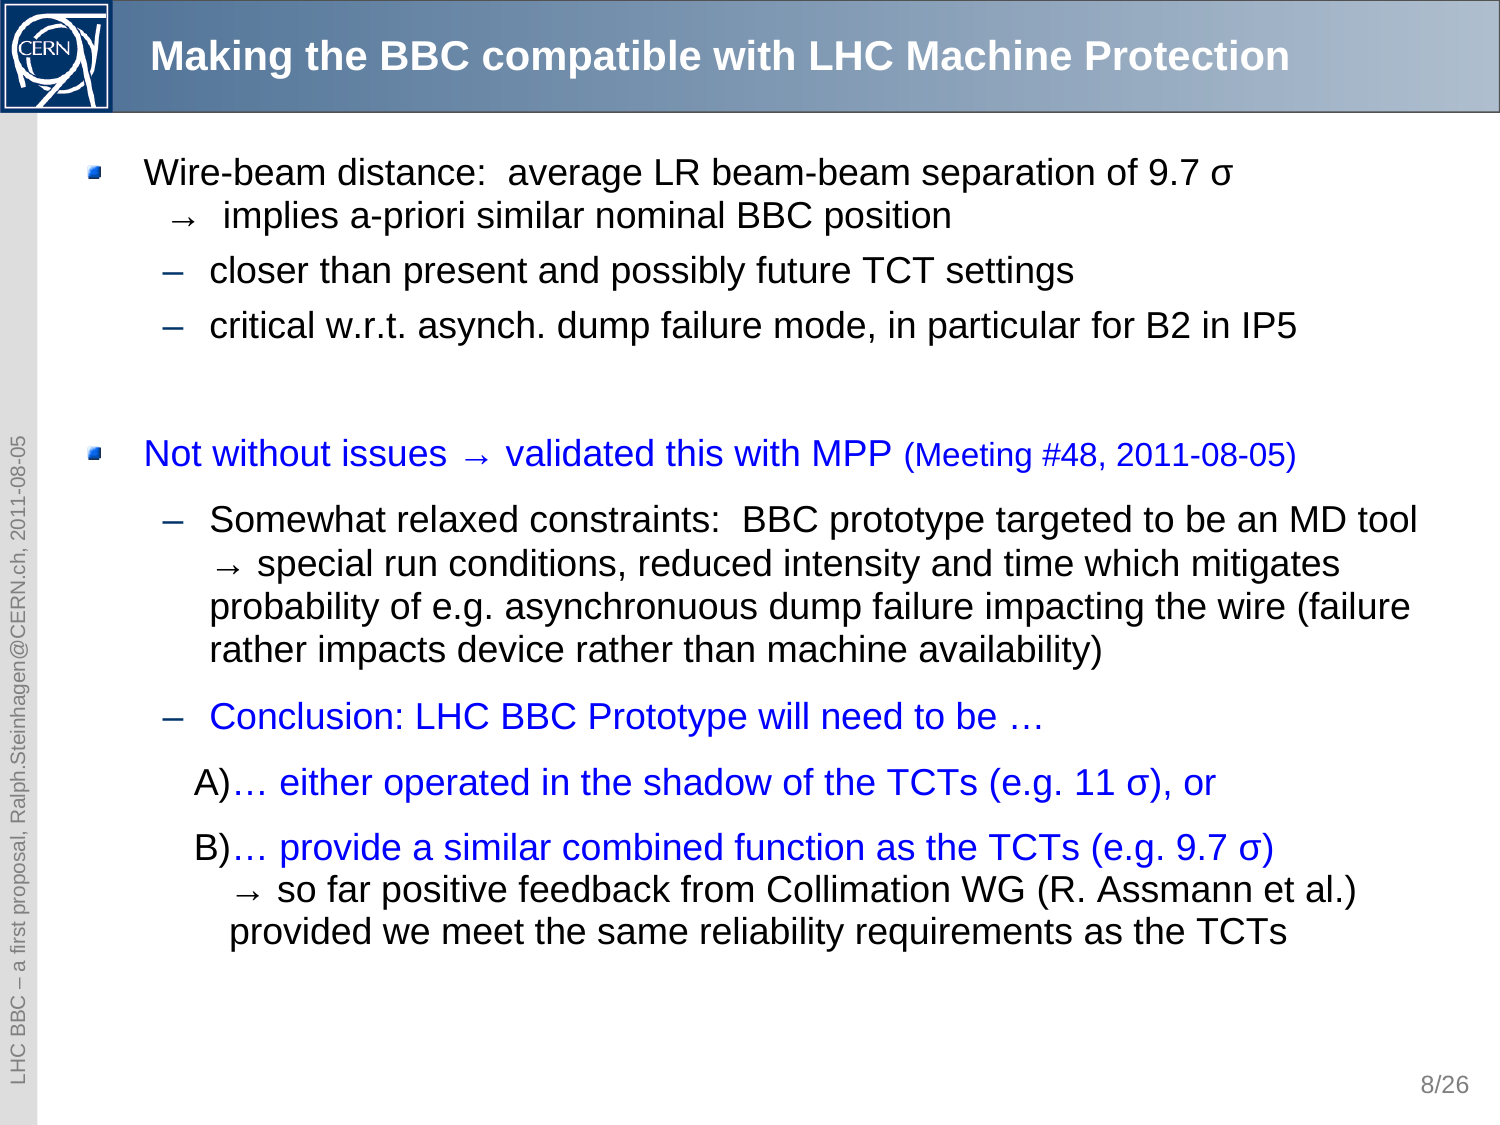

# Making the BBC compatible with LHC Machine Protection
Wire-beam distance: average LR beam-beam separation of 9.7 σ 		 → implies a-priori similar nominal BBC position
closer than present and possibly future TCT settings
critical w.r.t. asynch. dump failure mode, in particular for B2 in IP5
Not without issues → validated this with MPP (Meeting #48, 2011-08-05)
Somewhat relaxed constraints: BBC prototype targeted to be an MD tool → special run conditions, reduced intensity and time which mitigates probability of e.g. asynchronuous dump failure impacting the wire (failure rather impacts device rather than machine availability)
Conclusion: LHC BBC Prototype will need to be …
… either operated in the shadow of the TCTs (e.g. 11 σ), or
… provide a similar combined function as the TCTs (e.g. 9.7 σ) 	 → so far positive feedback from Collimation WG (R. Assmann et al.) provided we meet the same reliability requirements as the TCTs